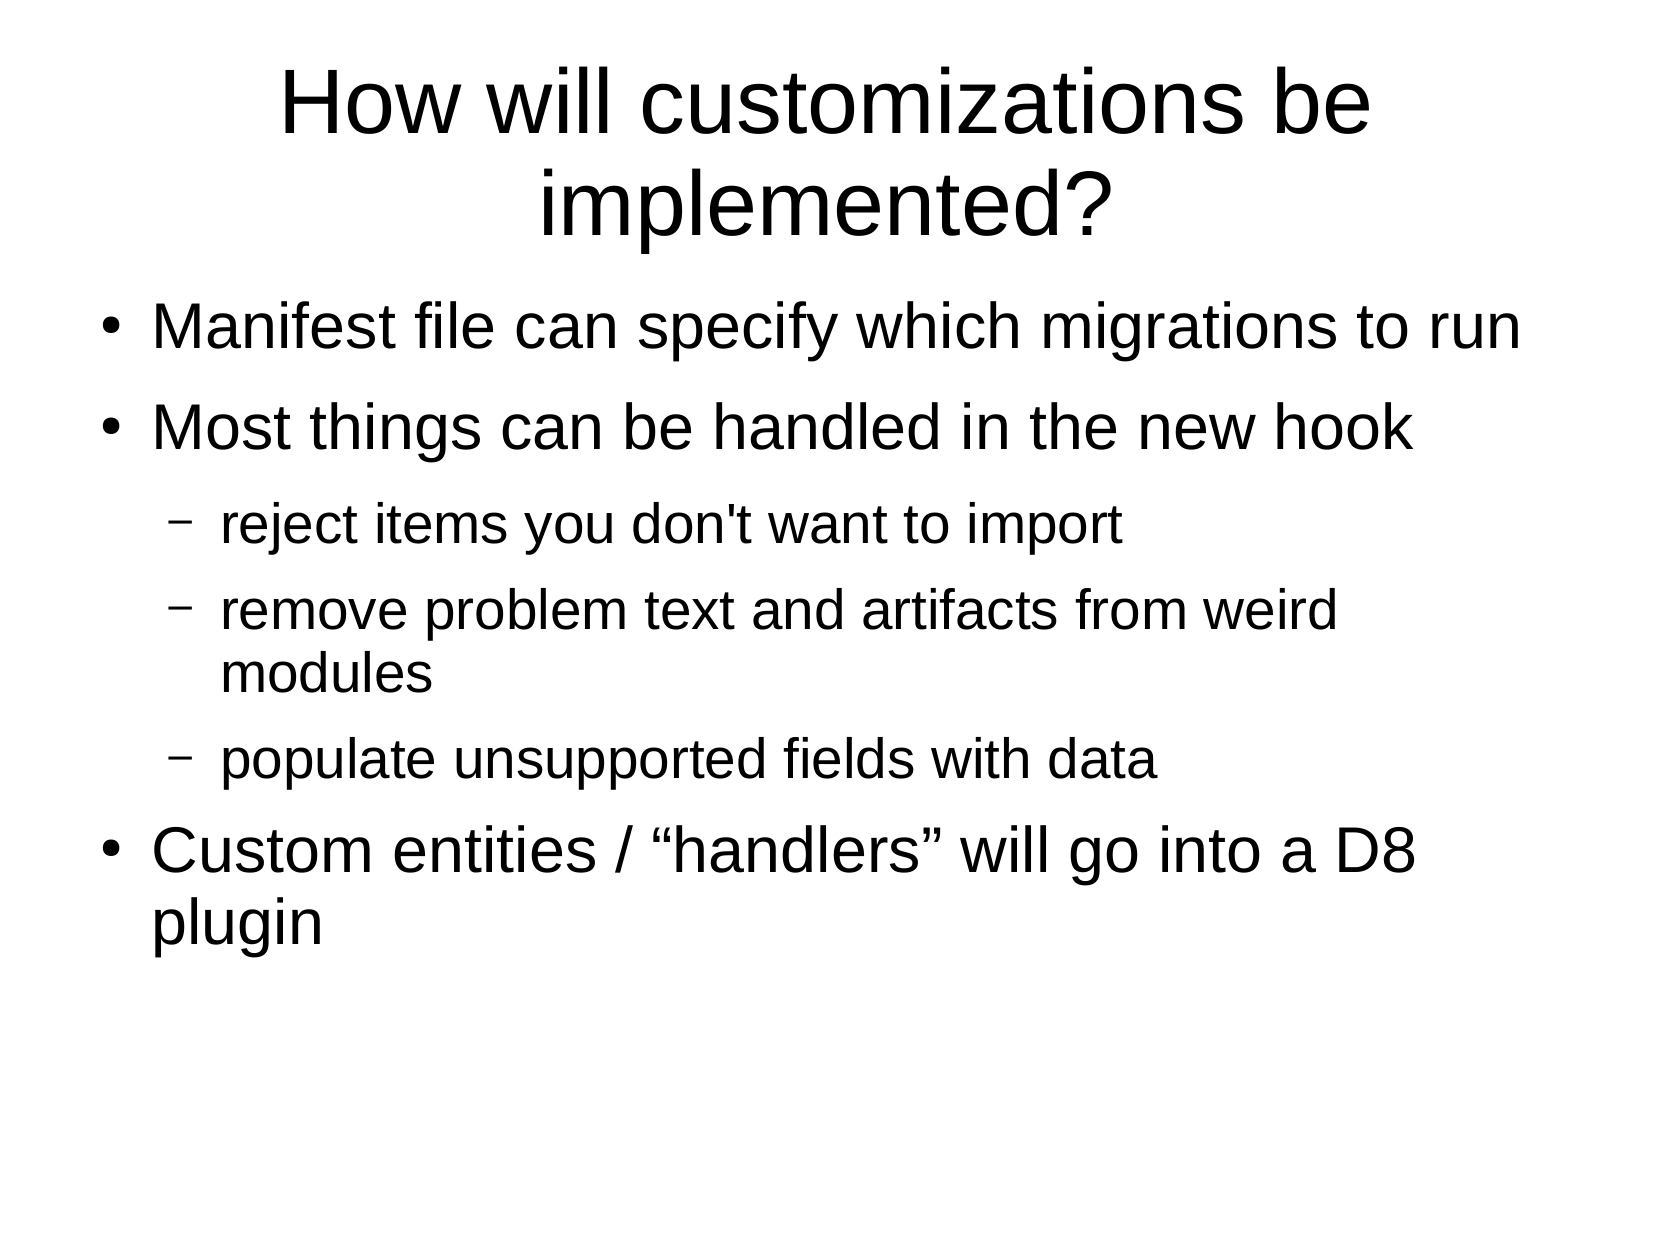

# How will customizations be implemented?
Manifest file can specify which migrations to run
Most things can be handled in the new hook
reject items you don't want to import
remove problem text and artifacts from weird modules
populate unsupported fields with data
Custom entities / “handlers” will go into a D8 plugin